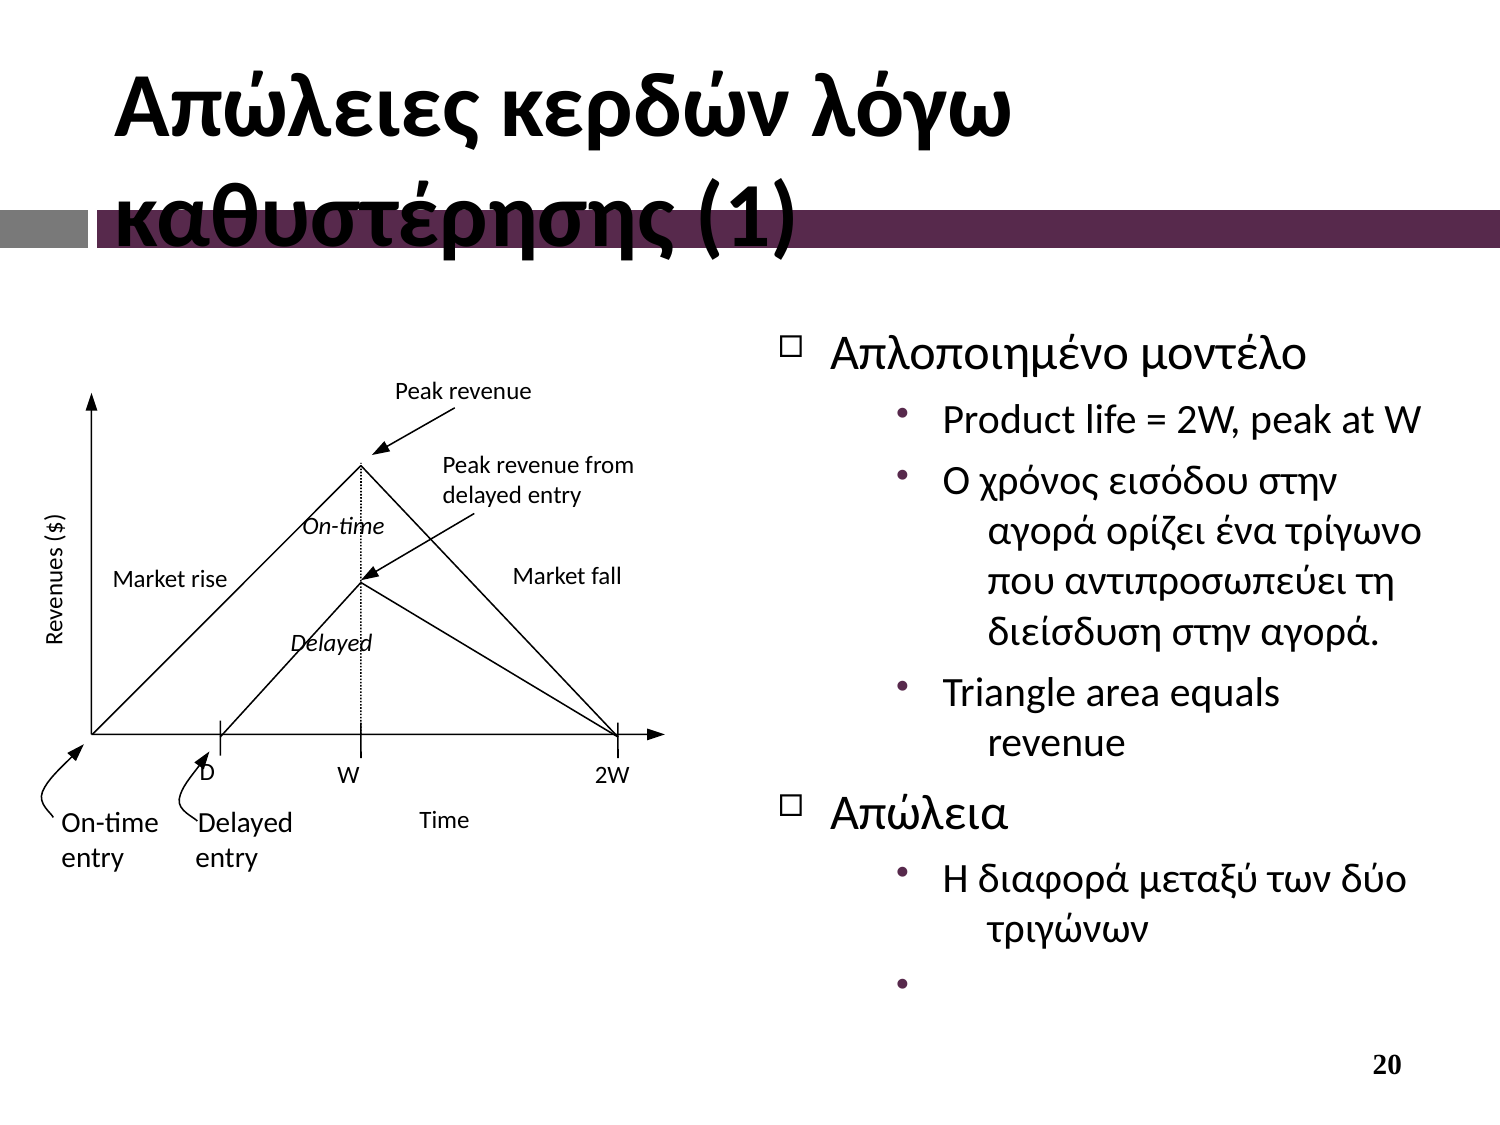

# Απώλειες κερδών λόγω καθυστέρησης (1)
Απλοποιημένο μοντέλο
Product life = 2W, peak at W
Ο χρόνος εισόδου στην αγορά ορίζει ένα τρίγωνο που αντιπροσωπεύει τη διείσδυση στην αγορά.
Triangle area equals revenue
Απώλεια
Η διαφορά μεταξύ των δύο τριγώνων
Peak revenue
Peak revenue from delayed entry
Revenues ($)
On-time
Market fall
Market rise
Delayed
D
W
2W
On-time Delayed
entry entry
Time
19